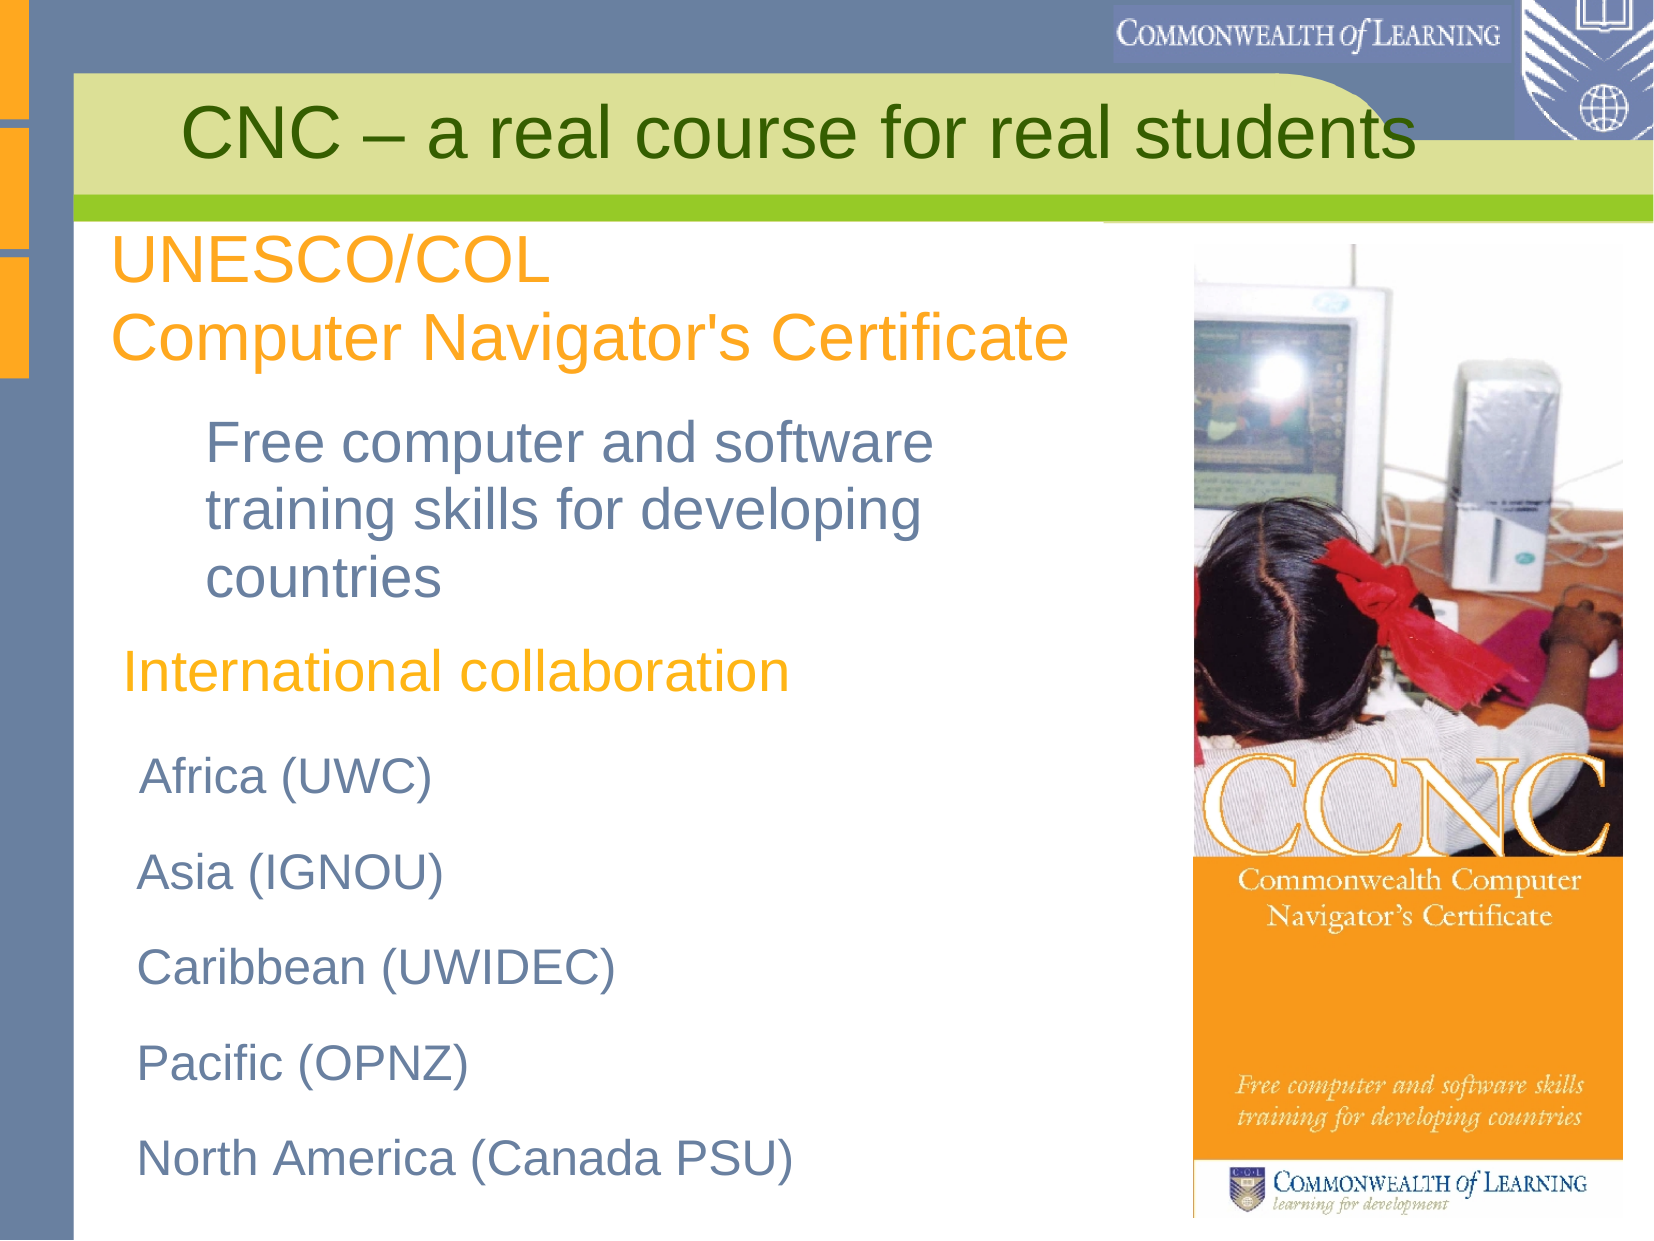

CNC – a real course for real students
UNESCO/COL
Computer Navigator's Certificate
Free computer and software training skills for developing countries
International collaboration
 Africa (UWC)‏
 Asia (IGNOU)‏
 Caribbean (UWIDEC)‏
 Pacific (OPNZ)‏
 North America (Canada PSU)‏